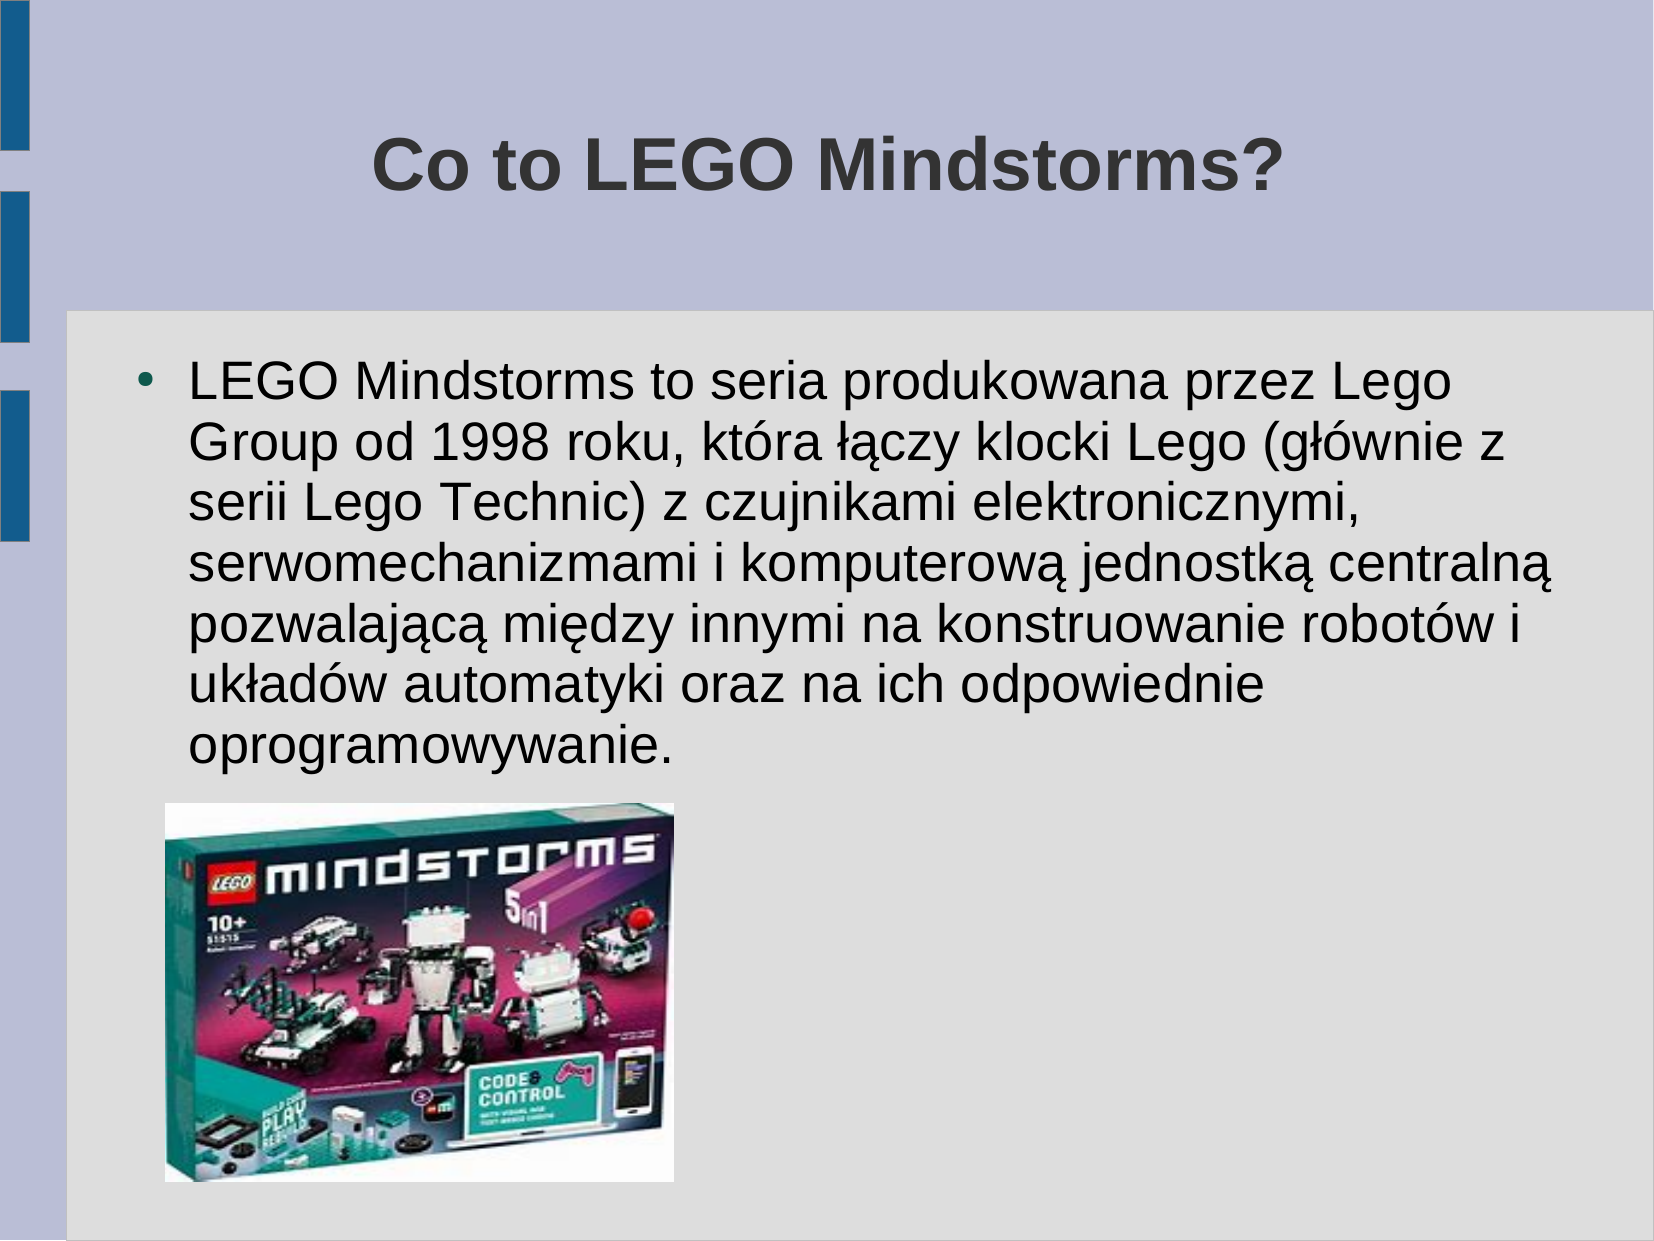

# Co to LEGO Mindstorms?
LEGO Mindstorms to seria produkowana przez Lego Group od 1998 roku, która łączy klocki Lego (głównie z serii Lego Technic) z czujnikami elektronicznymi, serwomechanizmami i komputerową jednostką centralną pozwalającą między innymi na konstruowanie robotów i układów automatyki oraz na ich odpowiednie oprogramowywanie.